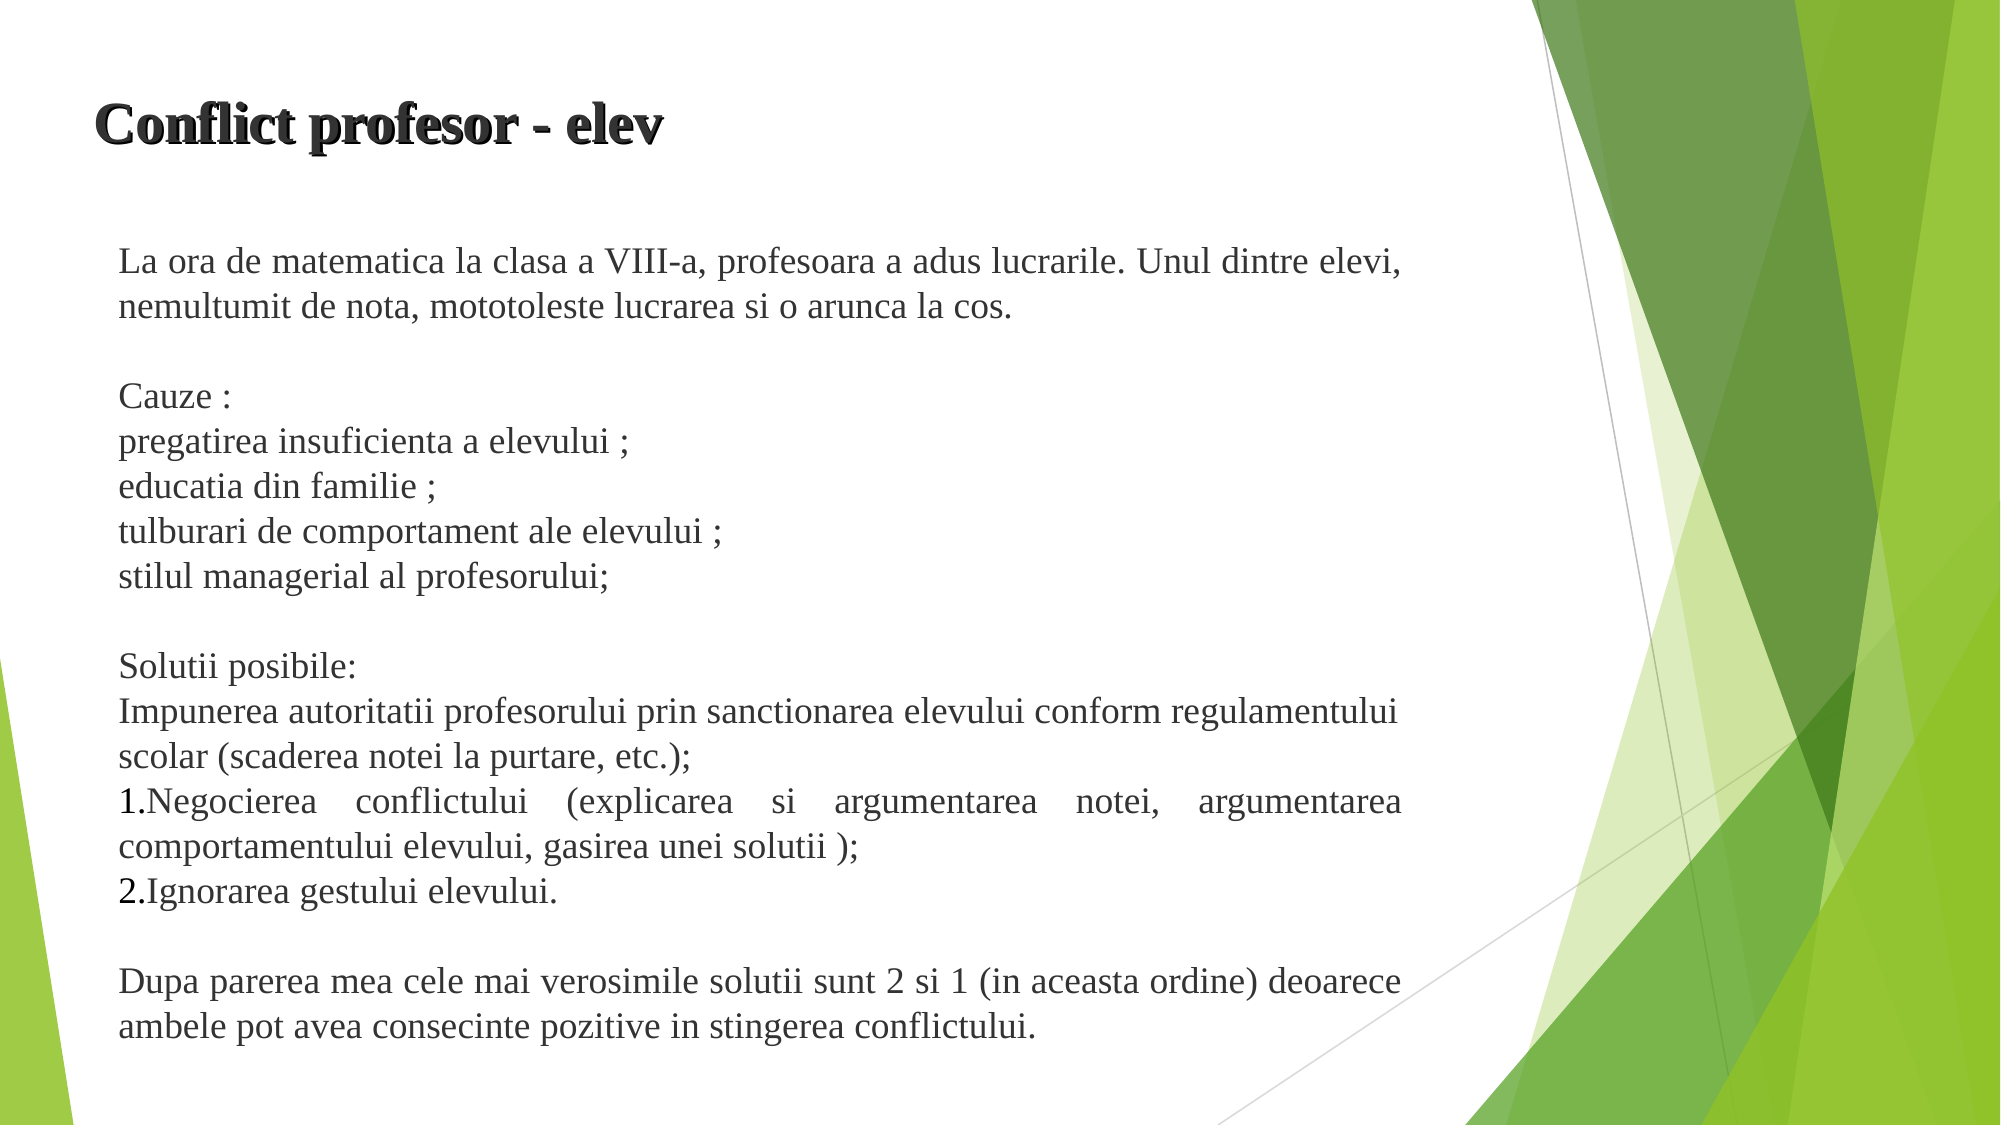

Conflict profesor - elev
La ora de matematica la clasa a VIII-a, profesoara a adus lucrarile. Unul dintre elevi, nemultumit de nota, mototoleste lucrarea si o arunca la cos.
Cauze :
pregatirea insuficienta a elevului ;
educatia din familie ;
tulburari de comportament ale elevului ;
stilul managerial al profesorului;
Solutii posibile:
Impunerea autoritatii profesorului prin sanctionarea elevului conform regulamentului scolar (scaderea notei la purtare, etc.);
Negocierea conflictului (explicarea si argumentarea notei, argumentarea comportamentului elevului, gasirea unei solutii );
Ignorarea gestului elevului.
Dupa parerea mea cele mai verosimile solutii sunt 2 si 1 (in aceasta ordine) deoarece ambele pot avea consecinte pozitive in stingerea conflictului.